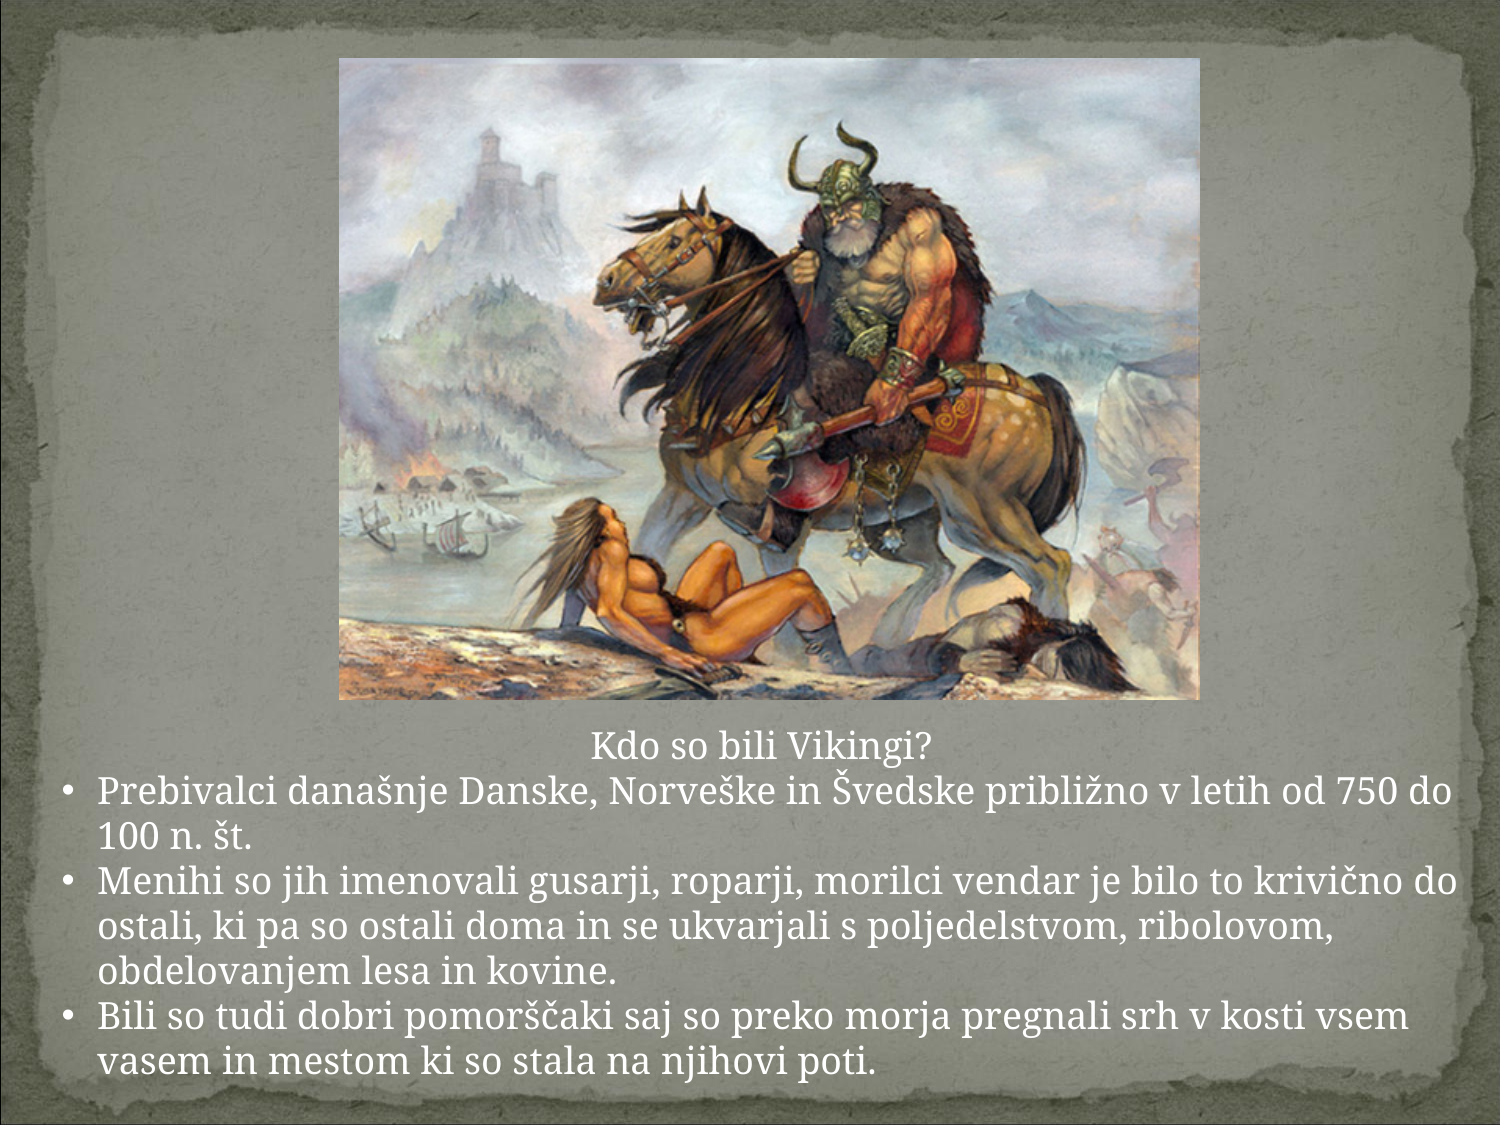

Kdo so bili Vikingi?
Prebivalci današnje Danske, Norveške in Švedske približno v letih od 750 do 100 n. št.
Menihi so jih imenovali gusarji, roparji, morilci vendar je bilo to krivično do ostali, ki pa so ostali doma in se ukvarjali s poljedelstvom, ribolovom, obdelovanjem lesa in kovine.
Bili so tudi dobri pomorščaki saj so preko morja pregnali srh v kosti vsem vasem in mestom ki so stala na njihovi poti.